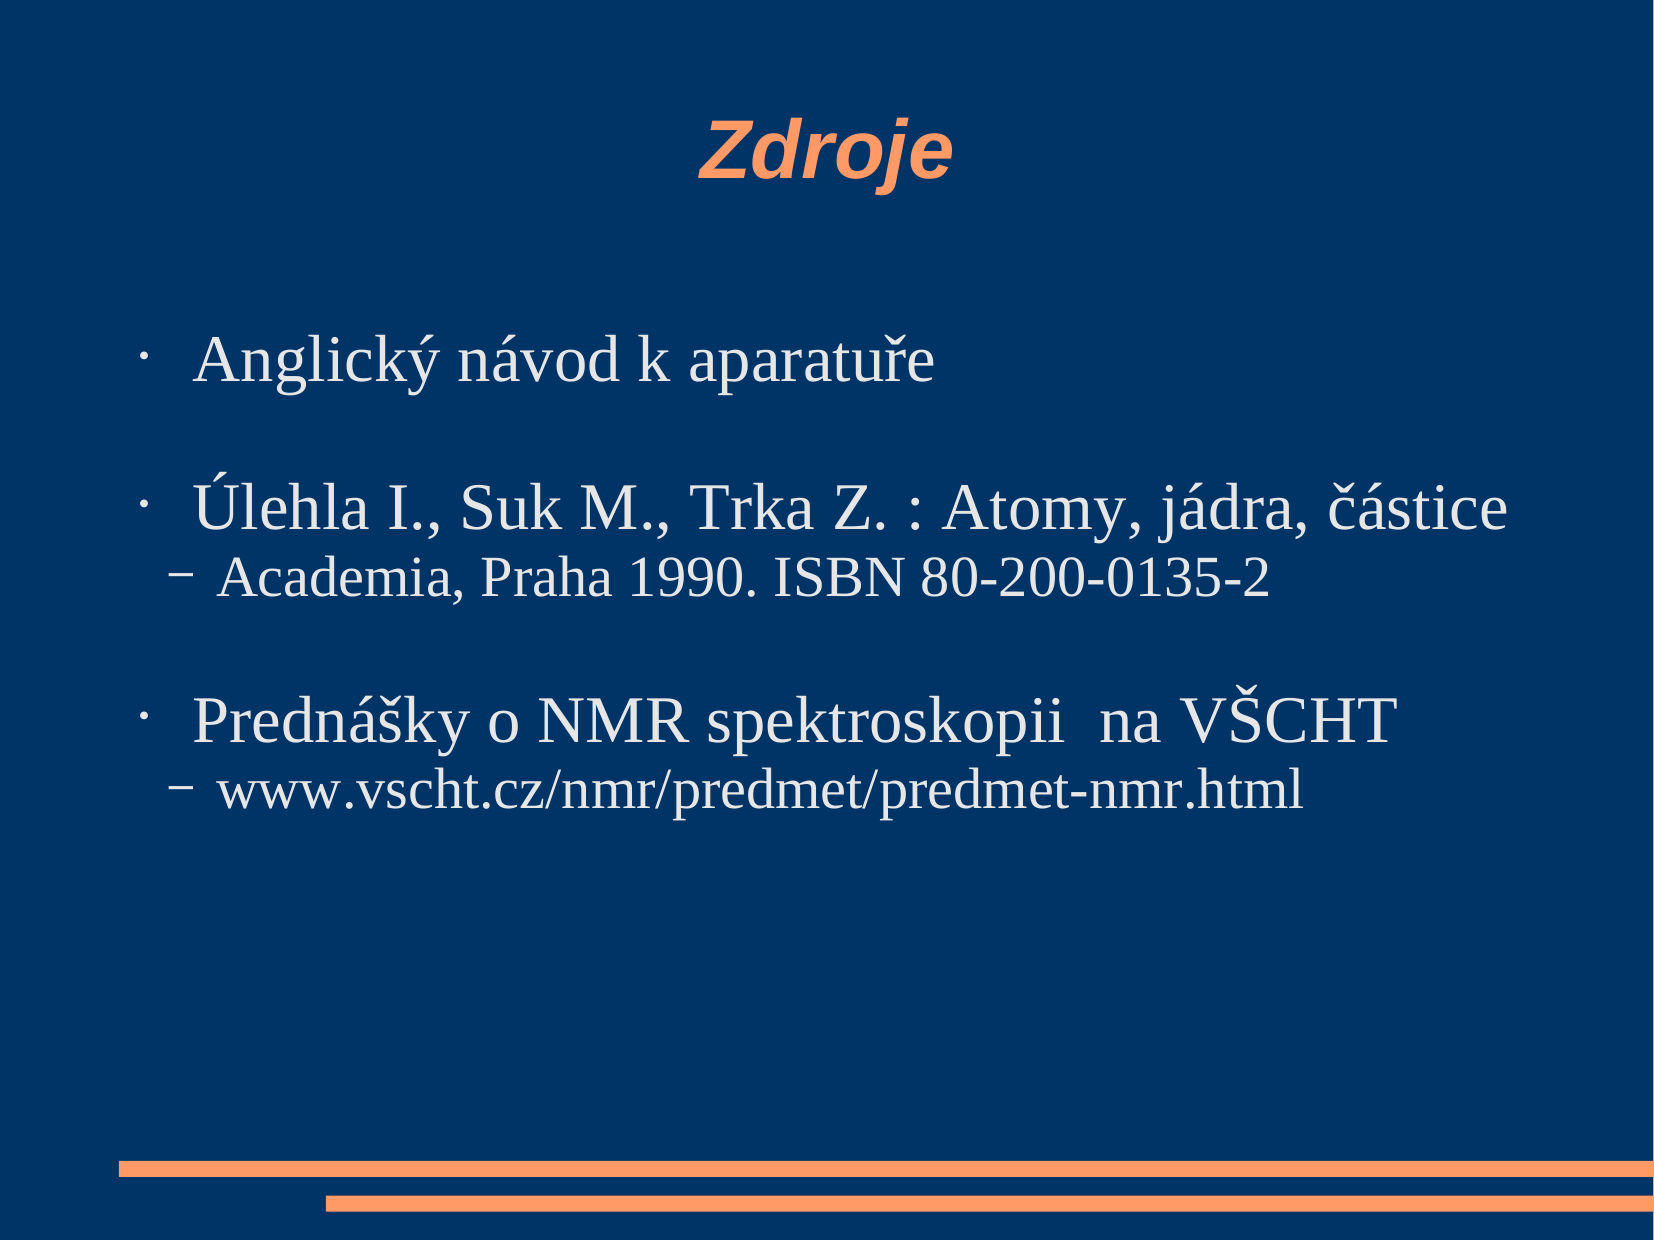

# Zdroje
Anglický návod k aparatuře
Úlehla I., Suk M., Trka Z. : Atomy, jádra, částice
Academia, Praha 1990. ISBN 80-200-0135-2
Prednášky o NMR spektroskopii na VŠCHT
www.vscht.cz/nmr/predmet/predmet-nmr.html